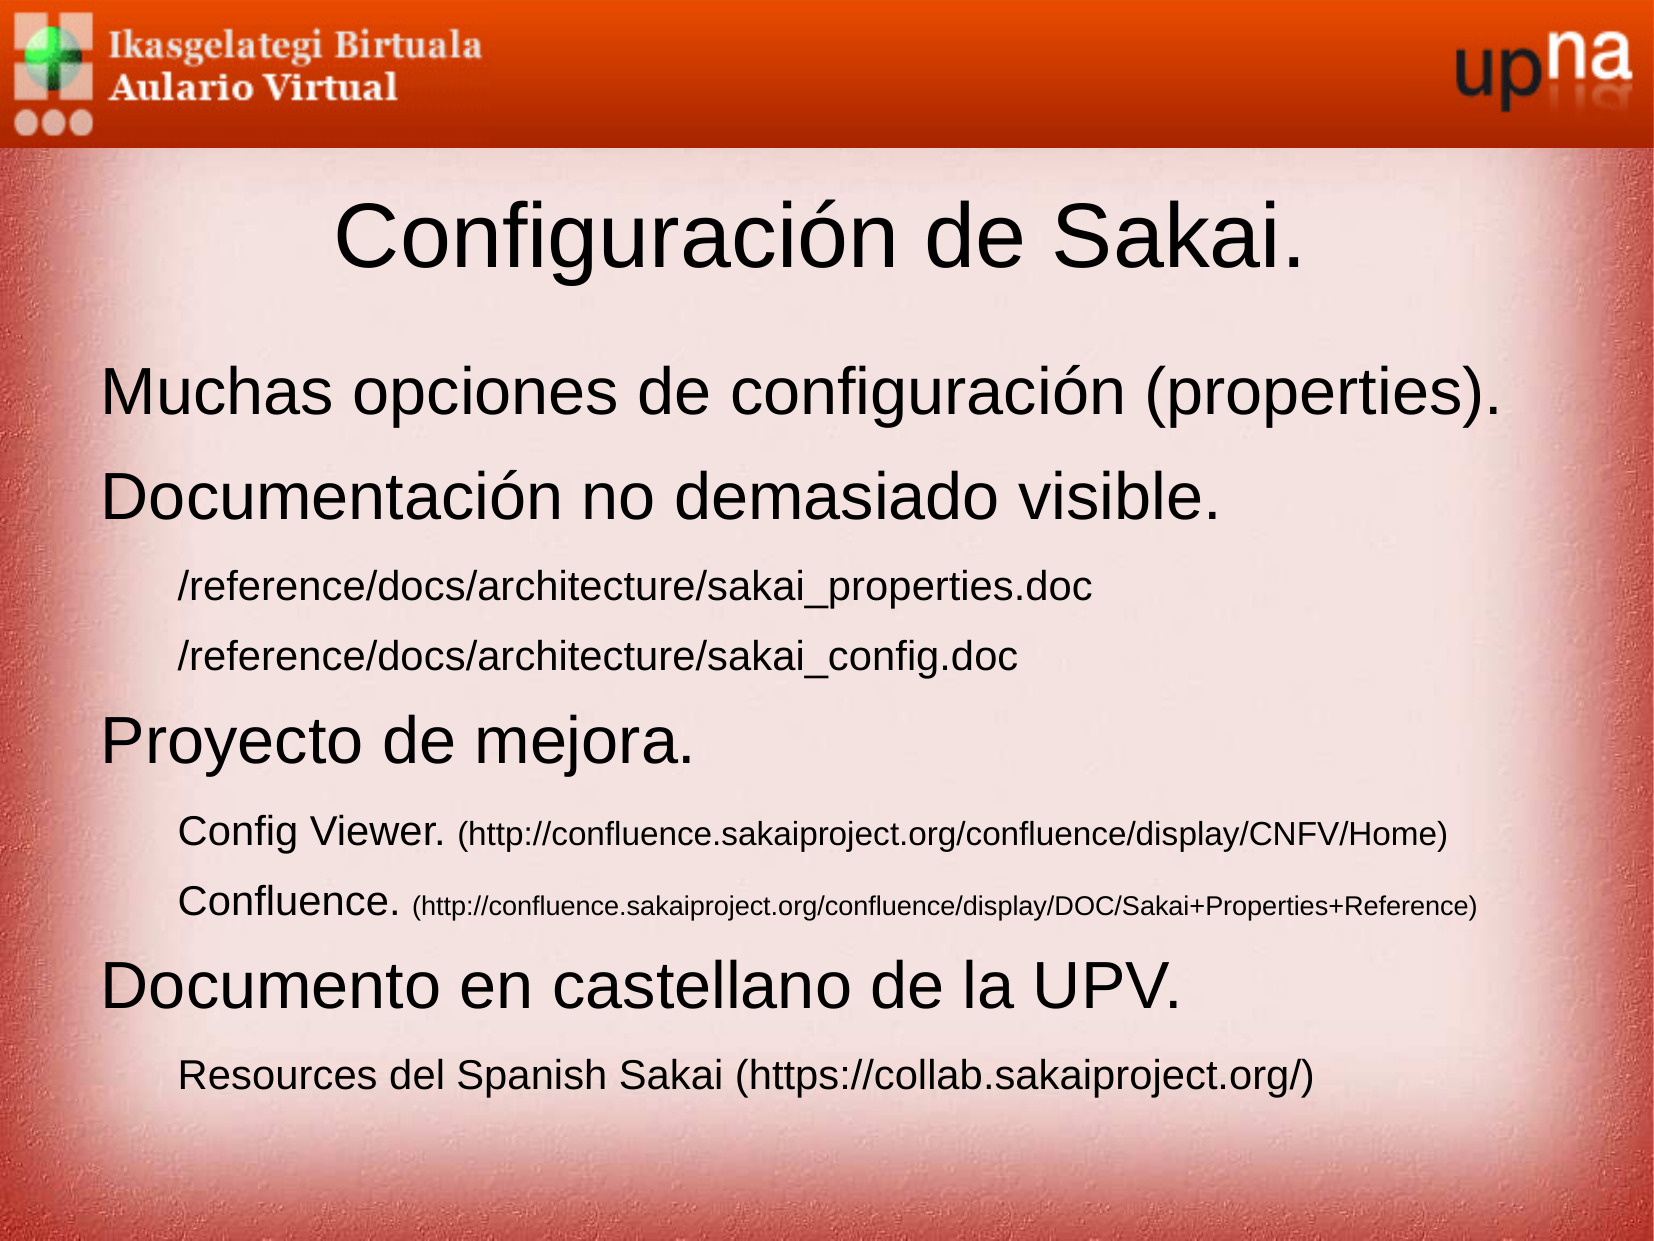

# Configuración de Sakai.
Muchas opciones de configuración (properties).
Documentación no demasiado visible.
/reference/docs/architecture/sakai_properties.doc
/reference/docs/architecture/sakai_config.doc
Proyecto de mejora.
Config Viewer. (http://confluence.sakaiproject.org/confluence/display/CNFV/Home)
Confluence. (http://confluence.sakaiproject.org/confluence/display/DOC/Sakai+Properties+Reference)
Documento en castellano de la UPV.
Resources del Spanish Sakai (https://collab.sakaiproject.org/)